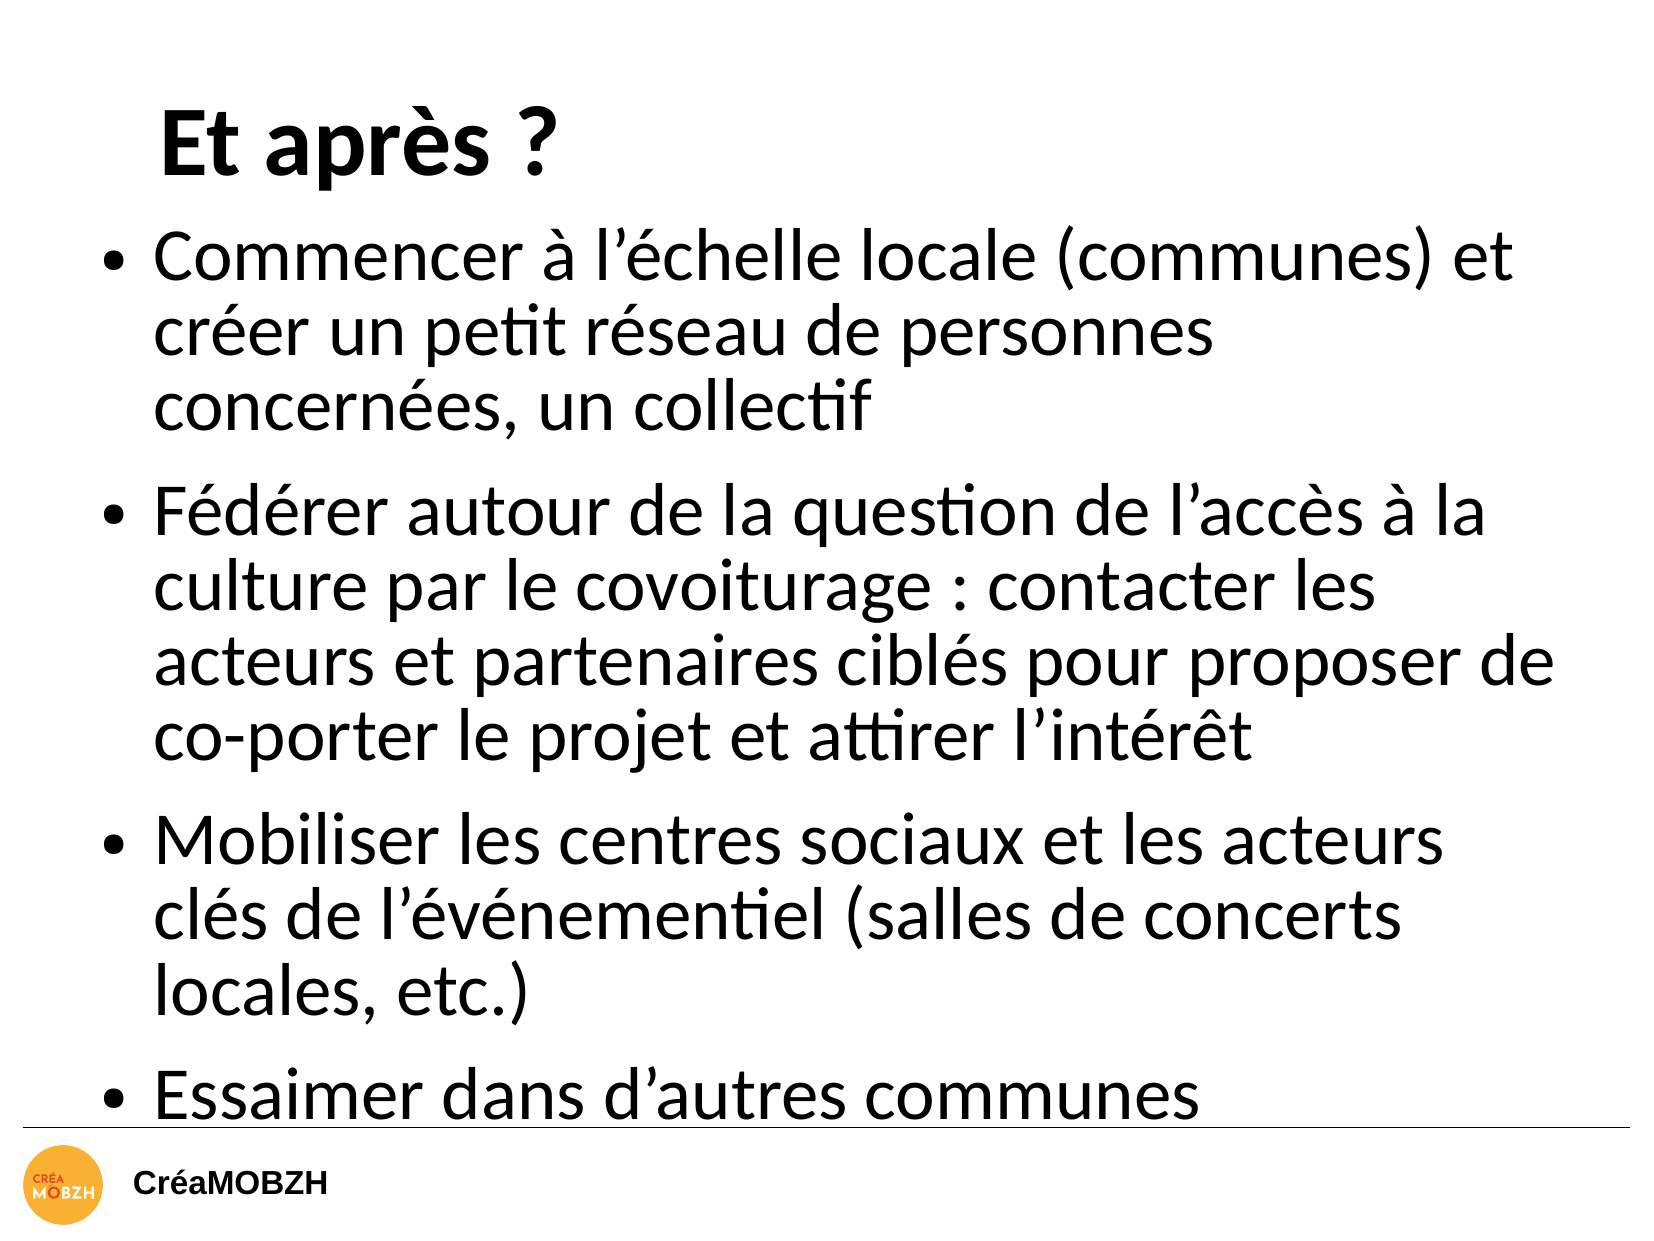

# Et après ?
Commencer à l’échelle locale (communes) et créer un petit réseau de personnes concernées, un collectif
Fédérer autour de la question de l’accès à la culture par le covoiturage : contacter les acteurs et partenaires ciblés pour proposer de co-porter le projet et attirer l’intérêt
Mobiliser les centres sociaux et les acteurs clés de l’événementiel (salles de concerts locales, etc.)
Essaimer dans d’autres communes
CréaMOBZH